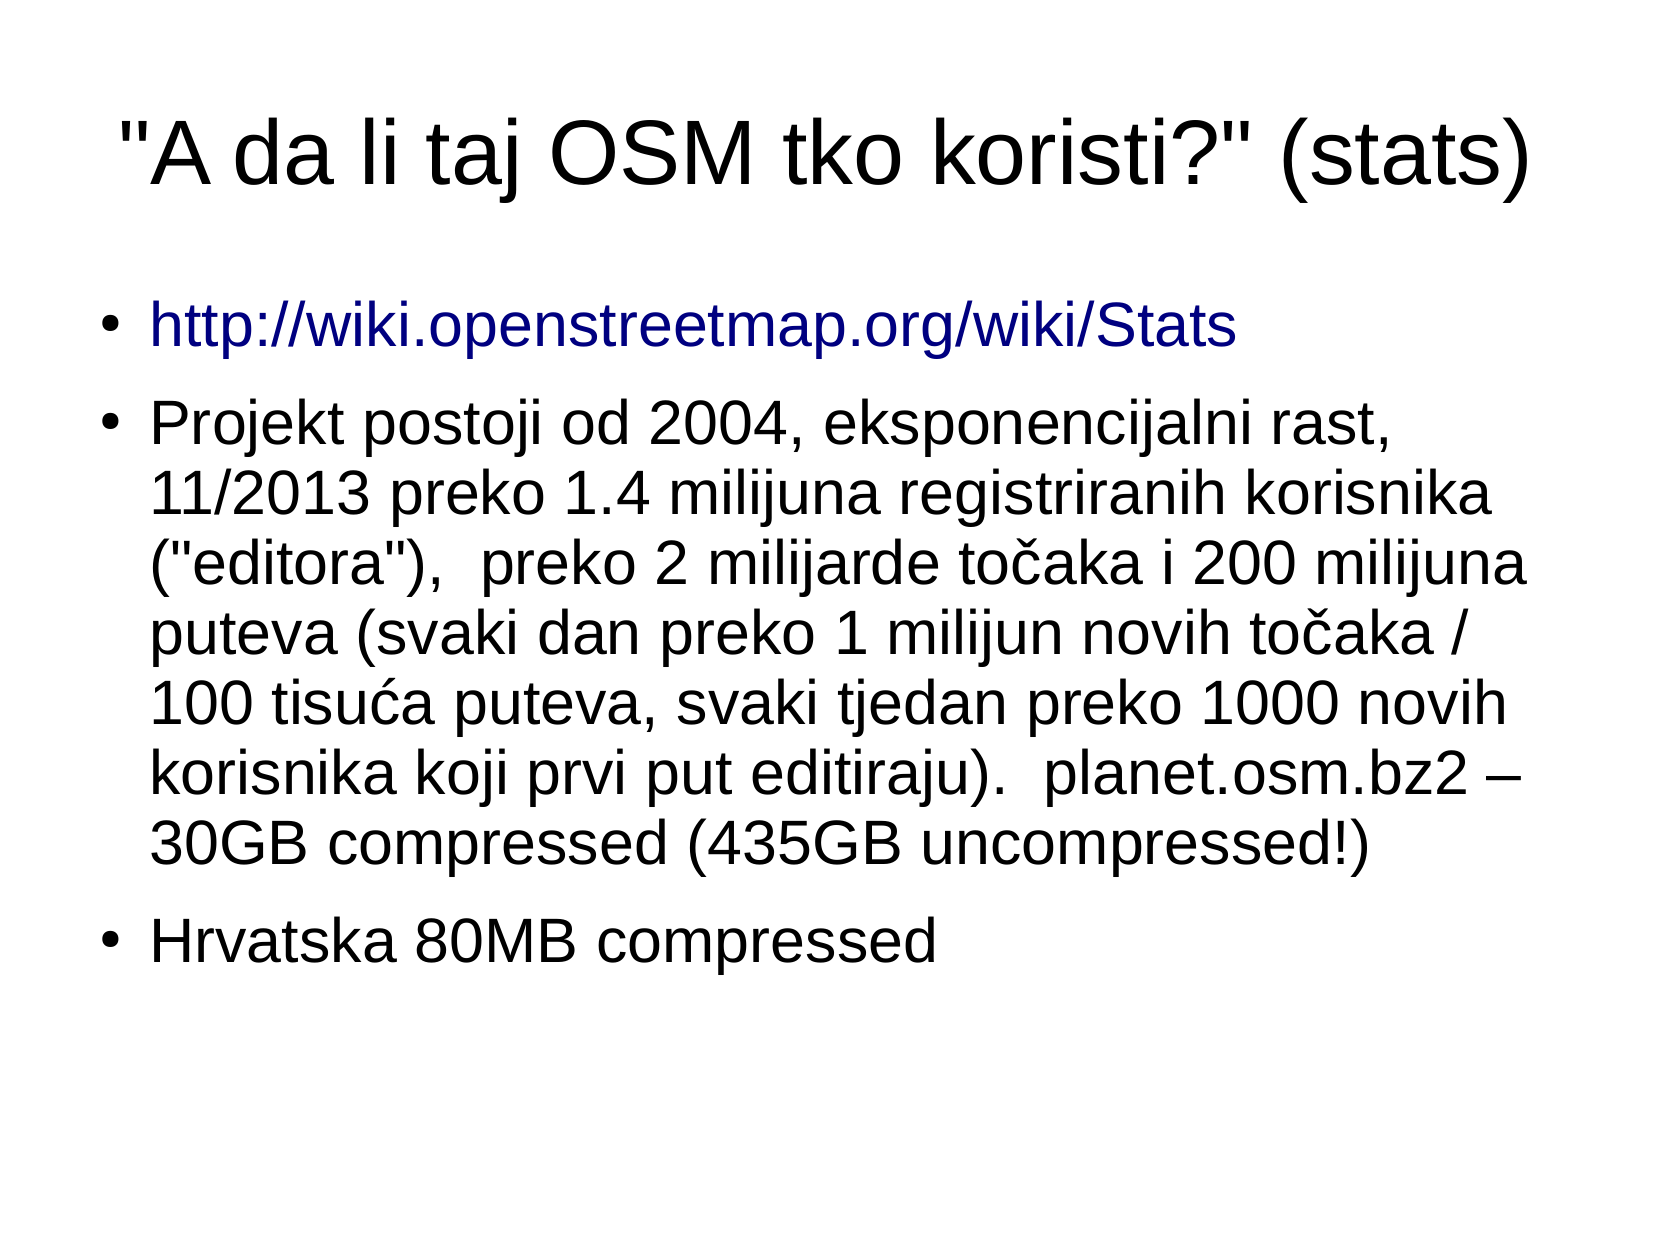

# "A da li taj OSM tko koristi?" (stats)
http://wiki.openstreetmap.org/wiki/Stats
Projekt postoji od 2004, eksponencijalni rast, 11/2013 preko 1.4 milijuna registriranih korisnika ("editora"), preko 2 milijarde točaka i 200 milijuna puteva (svaki dan preko 1 milijun novih točaka / 100 tisuća puteva, svaki tjedan preko 1000 novih korisnika koji prvi put editiraju). planet.osm.bz2 – 30GB compressed (435GB uncompressed!)
Hrvatska 80MB compressed